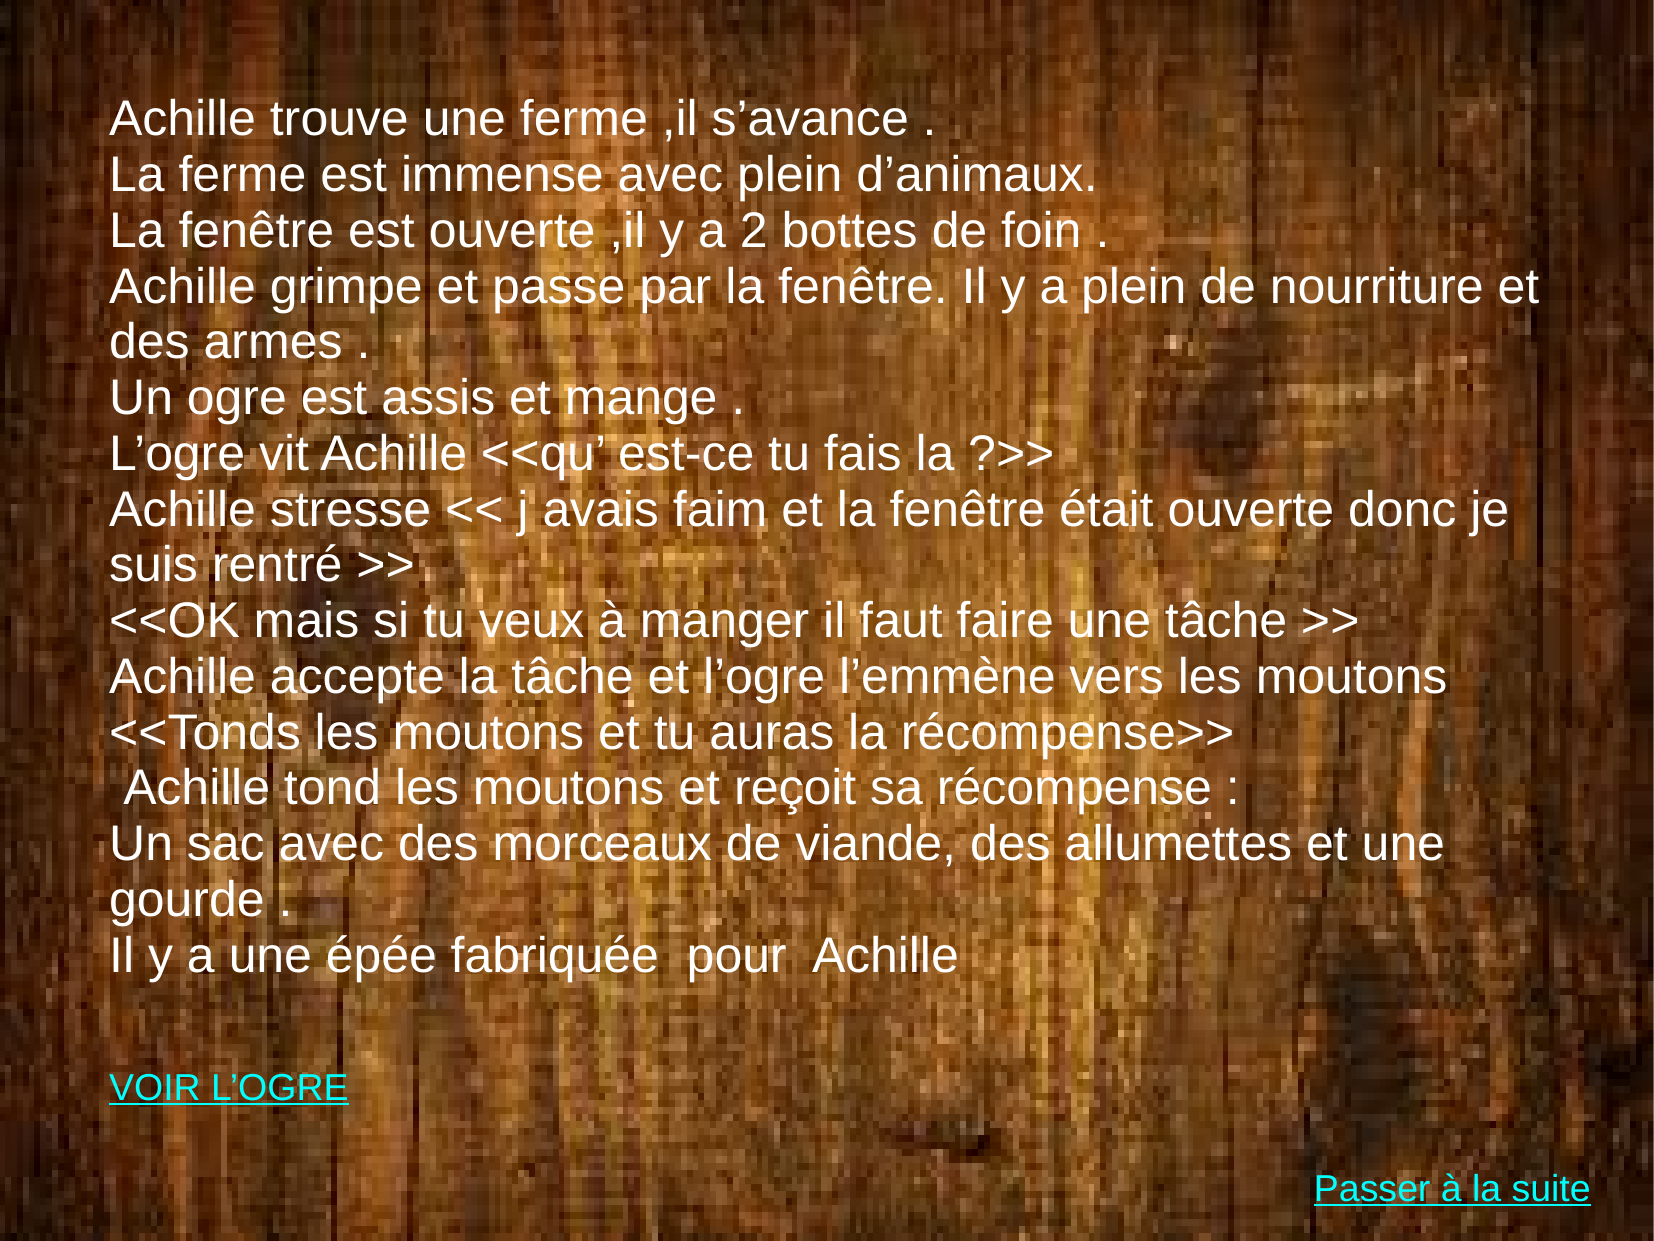

Achille trouve une ferme ,il s’avance .
La ferme est immense avec plein d’animaux.
La fenêtre est ouverte ,il y a 2 bottes de foin .
Achille grimpe et passe par la fenêtre. Il y a plein de nourriture et des armes .
Un ogre est assis et mange .
L’ogre vit Achille <<qu’ est-ce tu fais la ?>>
Achille stresse << j avais faim et la fenêtre était ouverte donc je suis rentré >>
<<OK mais si tu veux à manger il faut faire une tâche >>
Achille accepte la tâche et l’ogre l’emmène vers les moutons
<<Tonds les moutons et tu auras la récompense>>
 Achille tond les moutons et reçoit sa récompense :
Un sac avec des morceaux de viande, des allumettes et une gourde .
Il y a une épée fabriquée pour Achille
VOIR L’OGRE
Passer à la suite